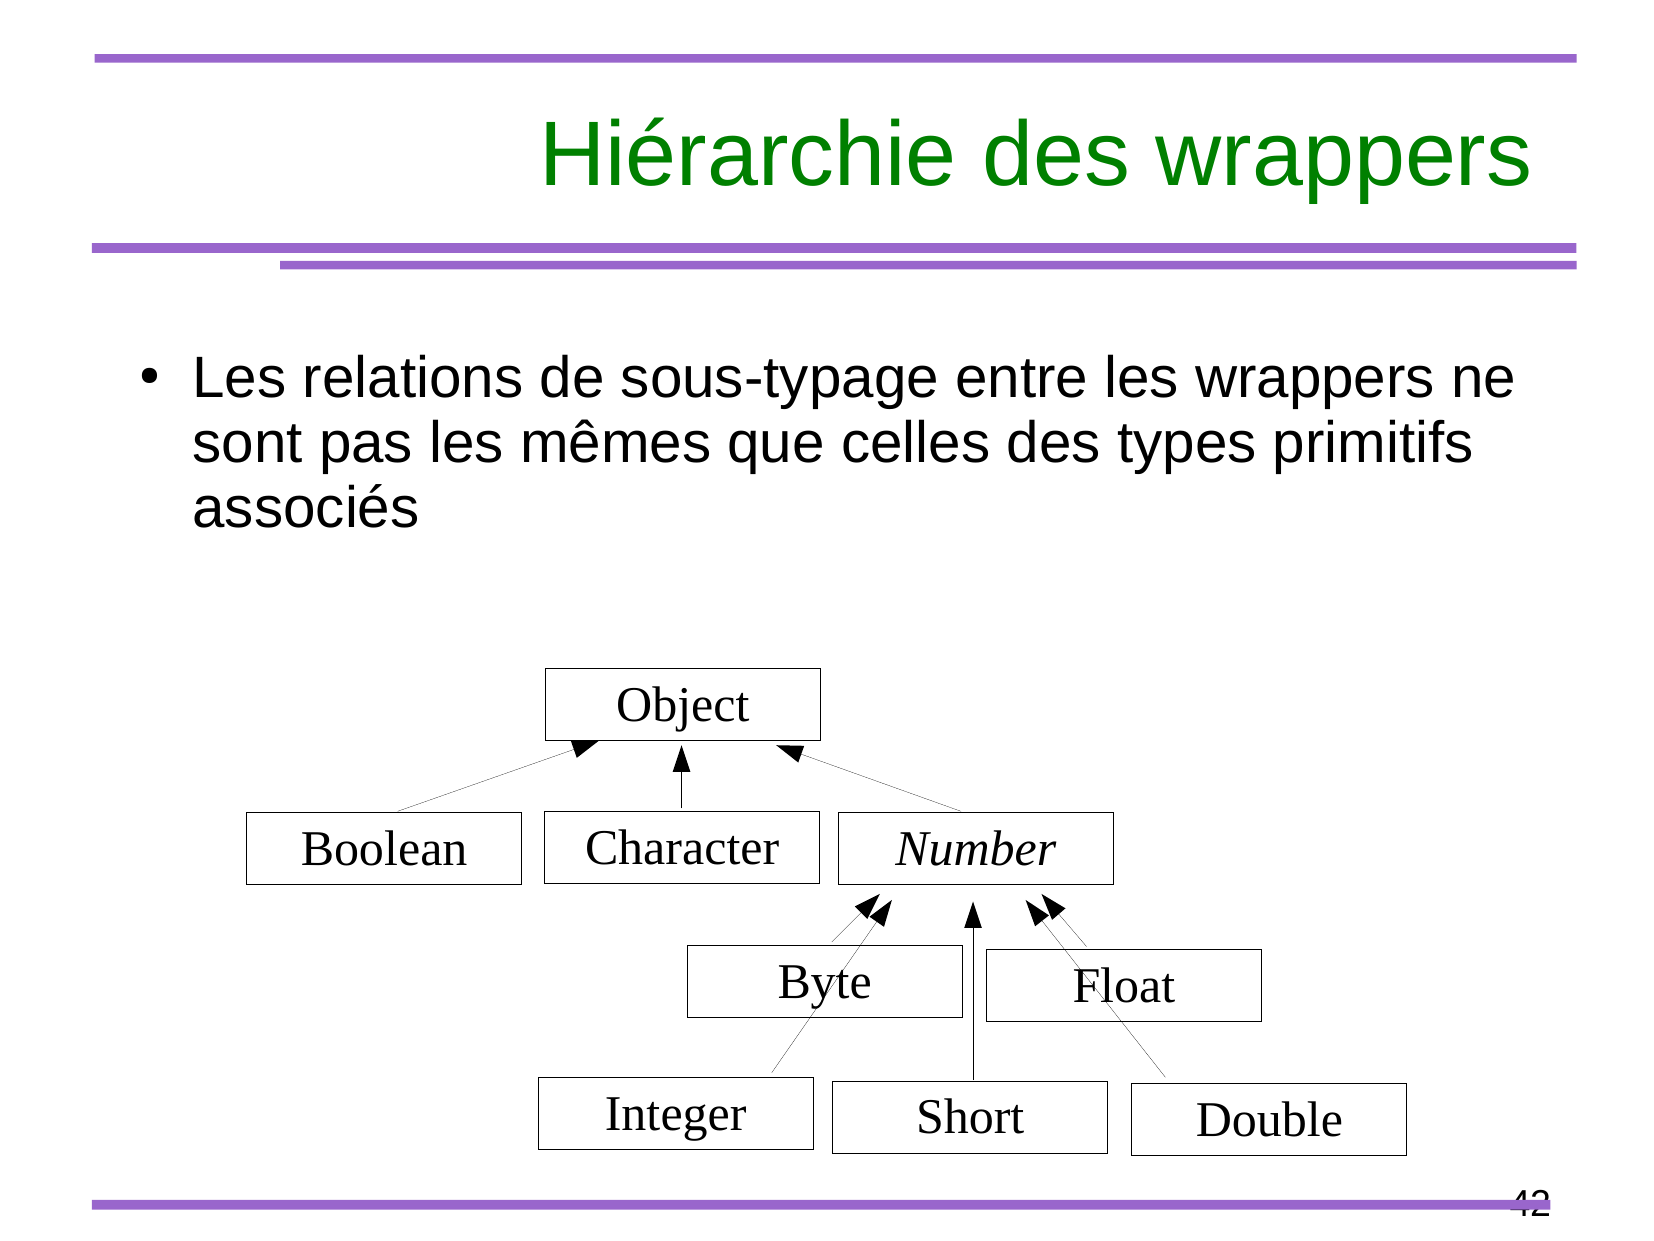

# Hiérarchie des wrappers
Les relations de sous-typage entre les wrappers ne sont pas les mêmes que celles des types primitifs associés
Object
Character
Boolean
Number
Byte
Float
Integer
Short
Double